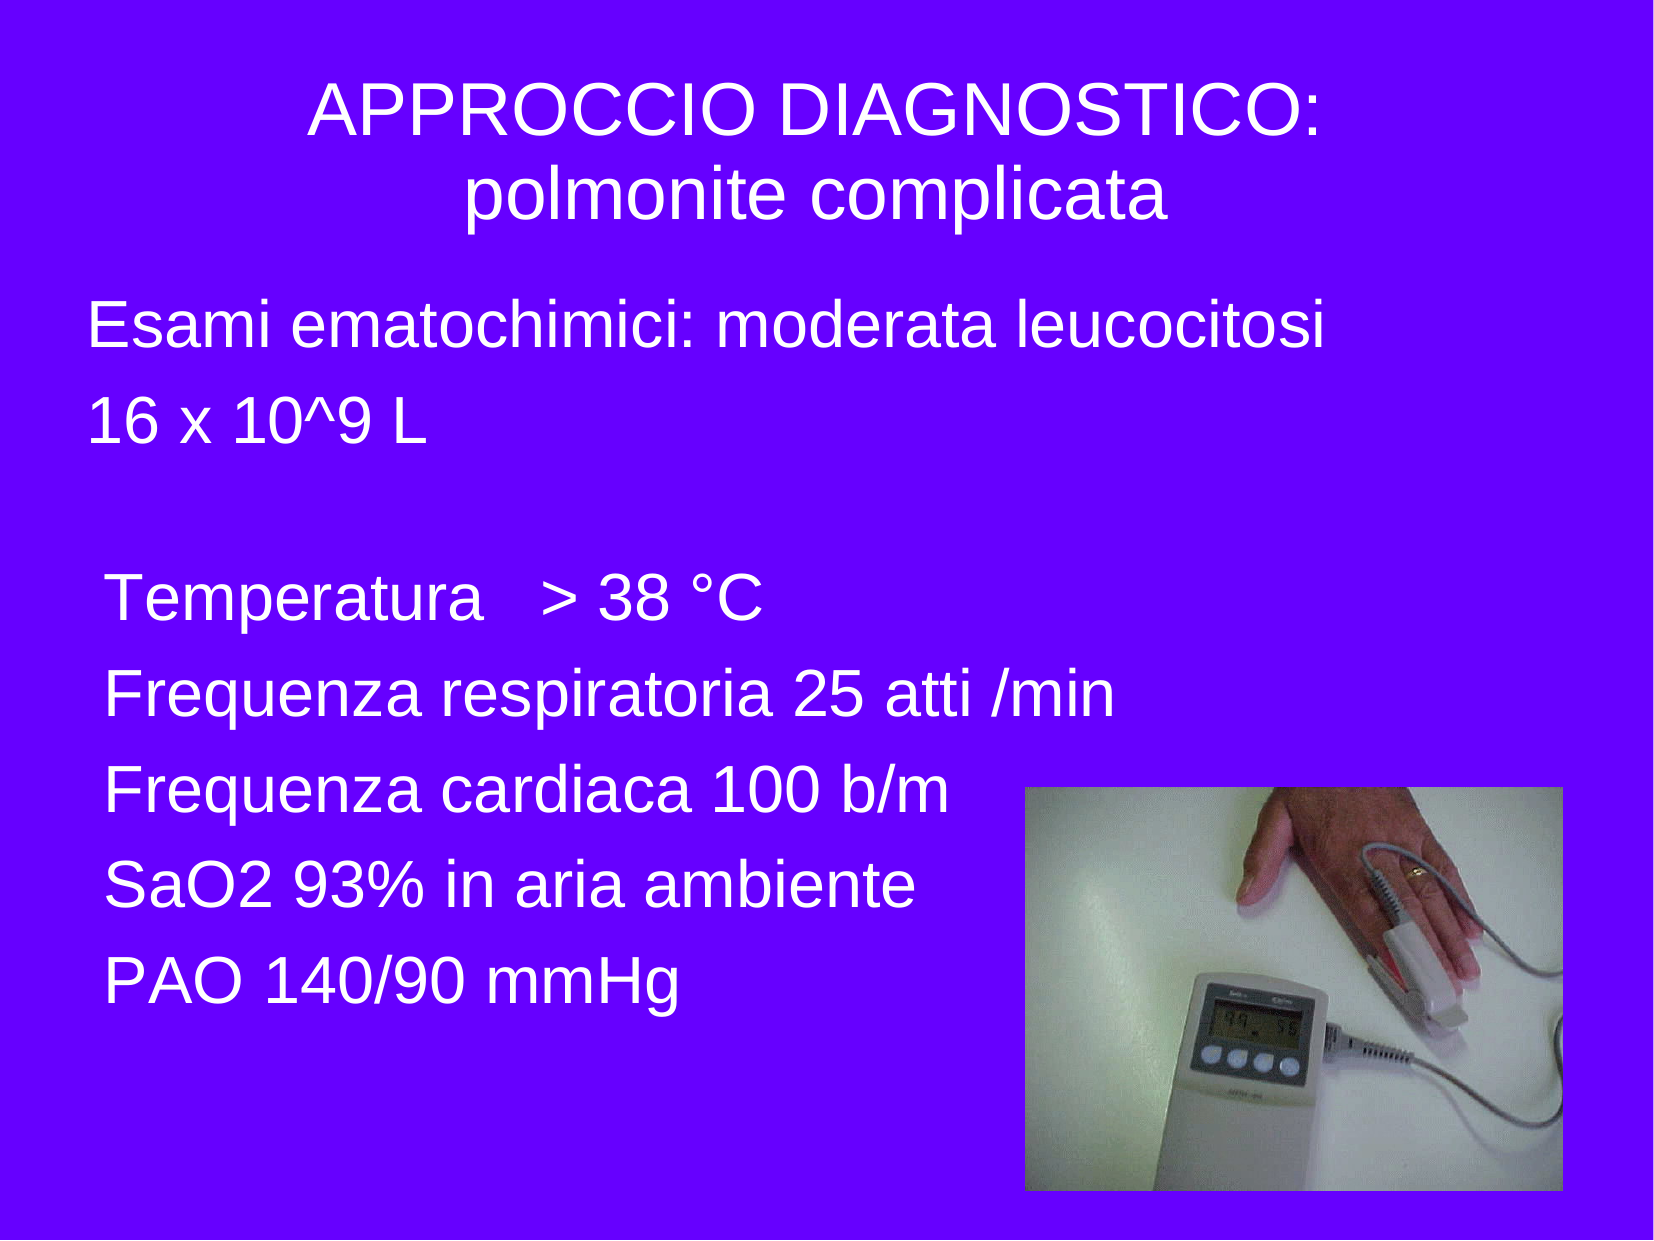

APPROCCIO DIAGNOSTICO:
polmonite complicata
# Esami ematochimici: moderata leucocitosi
16 x 10^9 L
Temperatura > 38 °C
Frequenza respiratoria 25 atti /min
Frequenza cardiaca 100 b/m
SaO2 93% in aria ambiente
PAO 140/90 mmHg